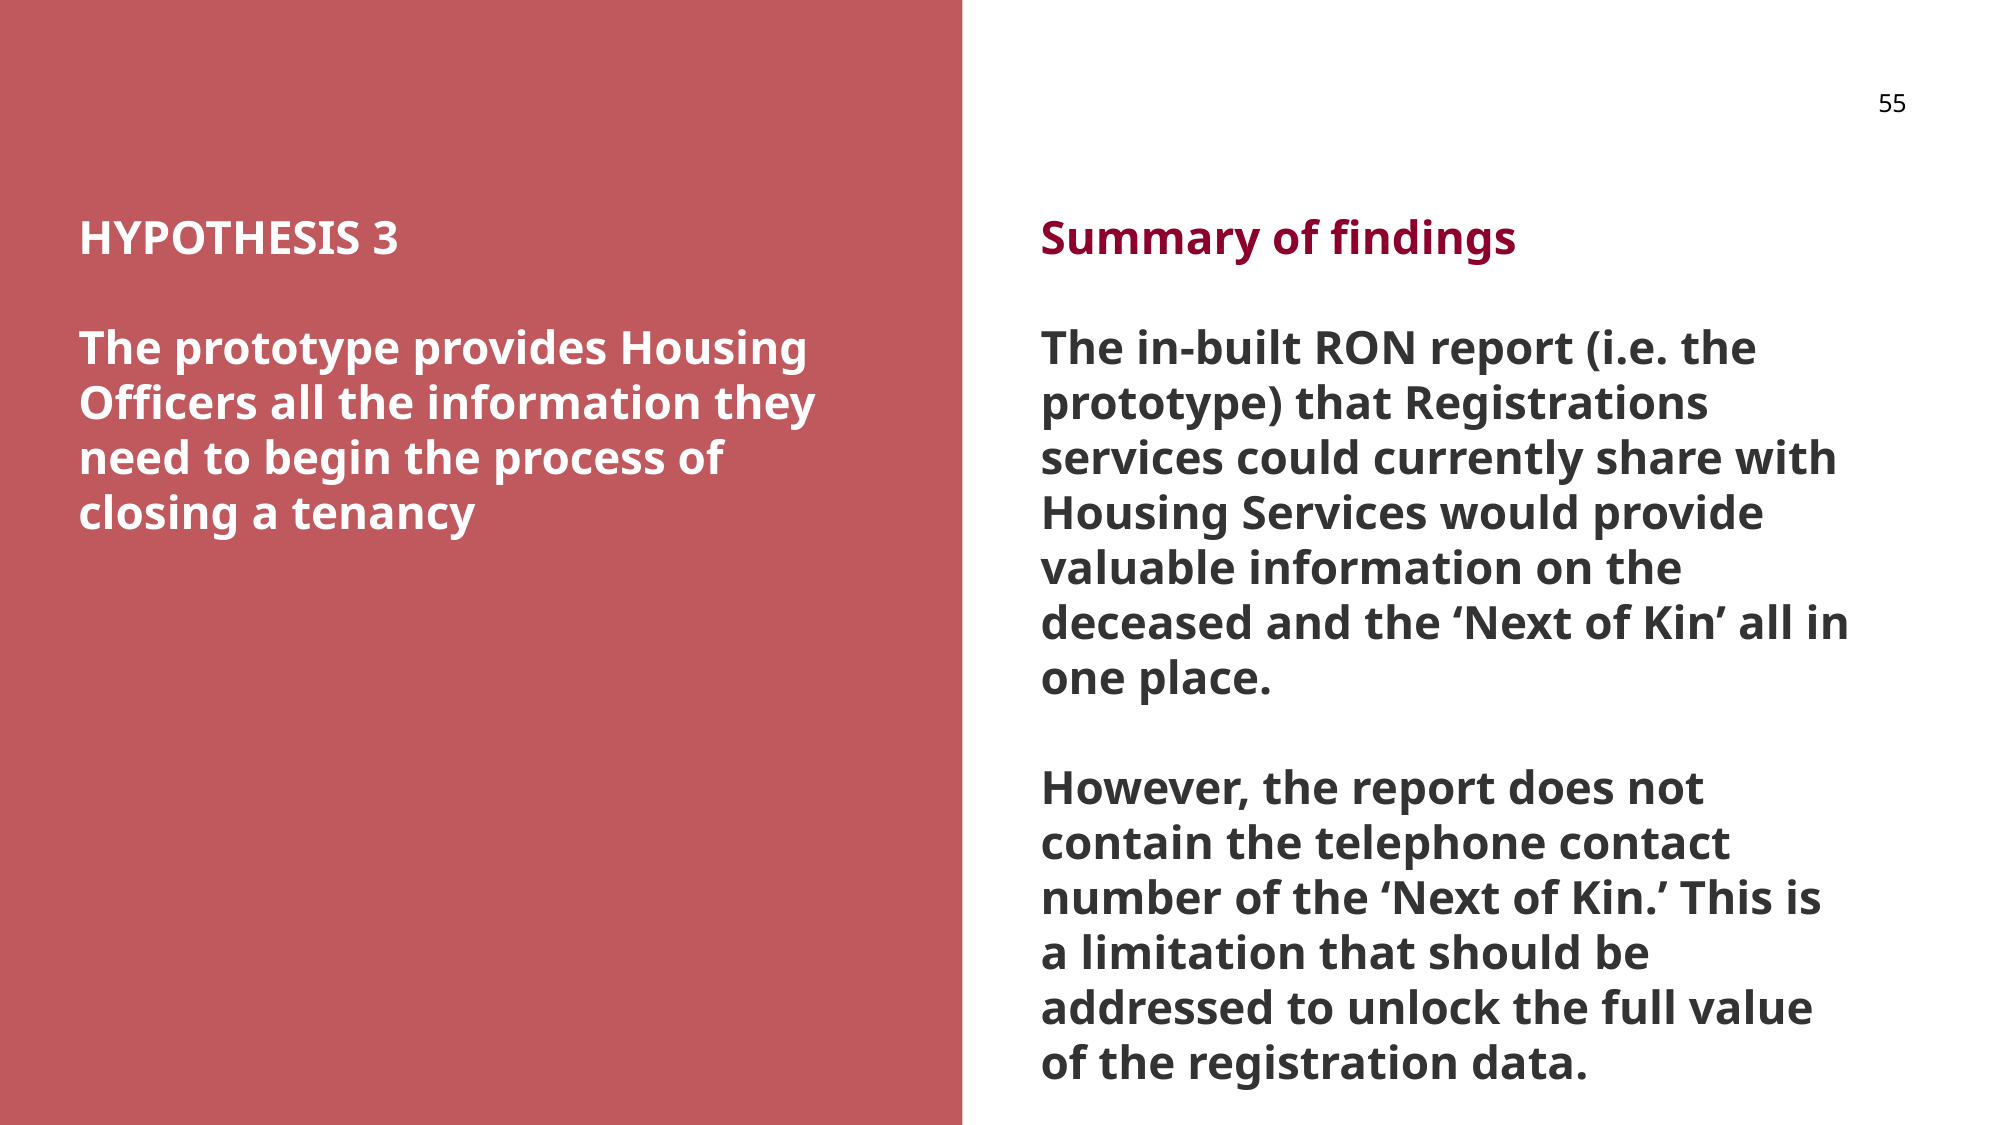

# HYPOTHESIS 3 The prototype provides Housing Officers all the information they need to begin the process of closing a tenancy
Summary of findings
The in-built RON report (i.e. the prototype) that Registrations services could currently share with Housing Services would provide valuable information on the deceased and the ‘Next of Kin’ all in one place.
However, the report does not contain the telephone contact number of the ‘Next of Kin.’ This is a limitation that should be addressed to unlock the full value of the registration data.